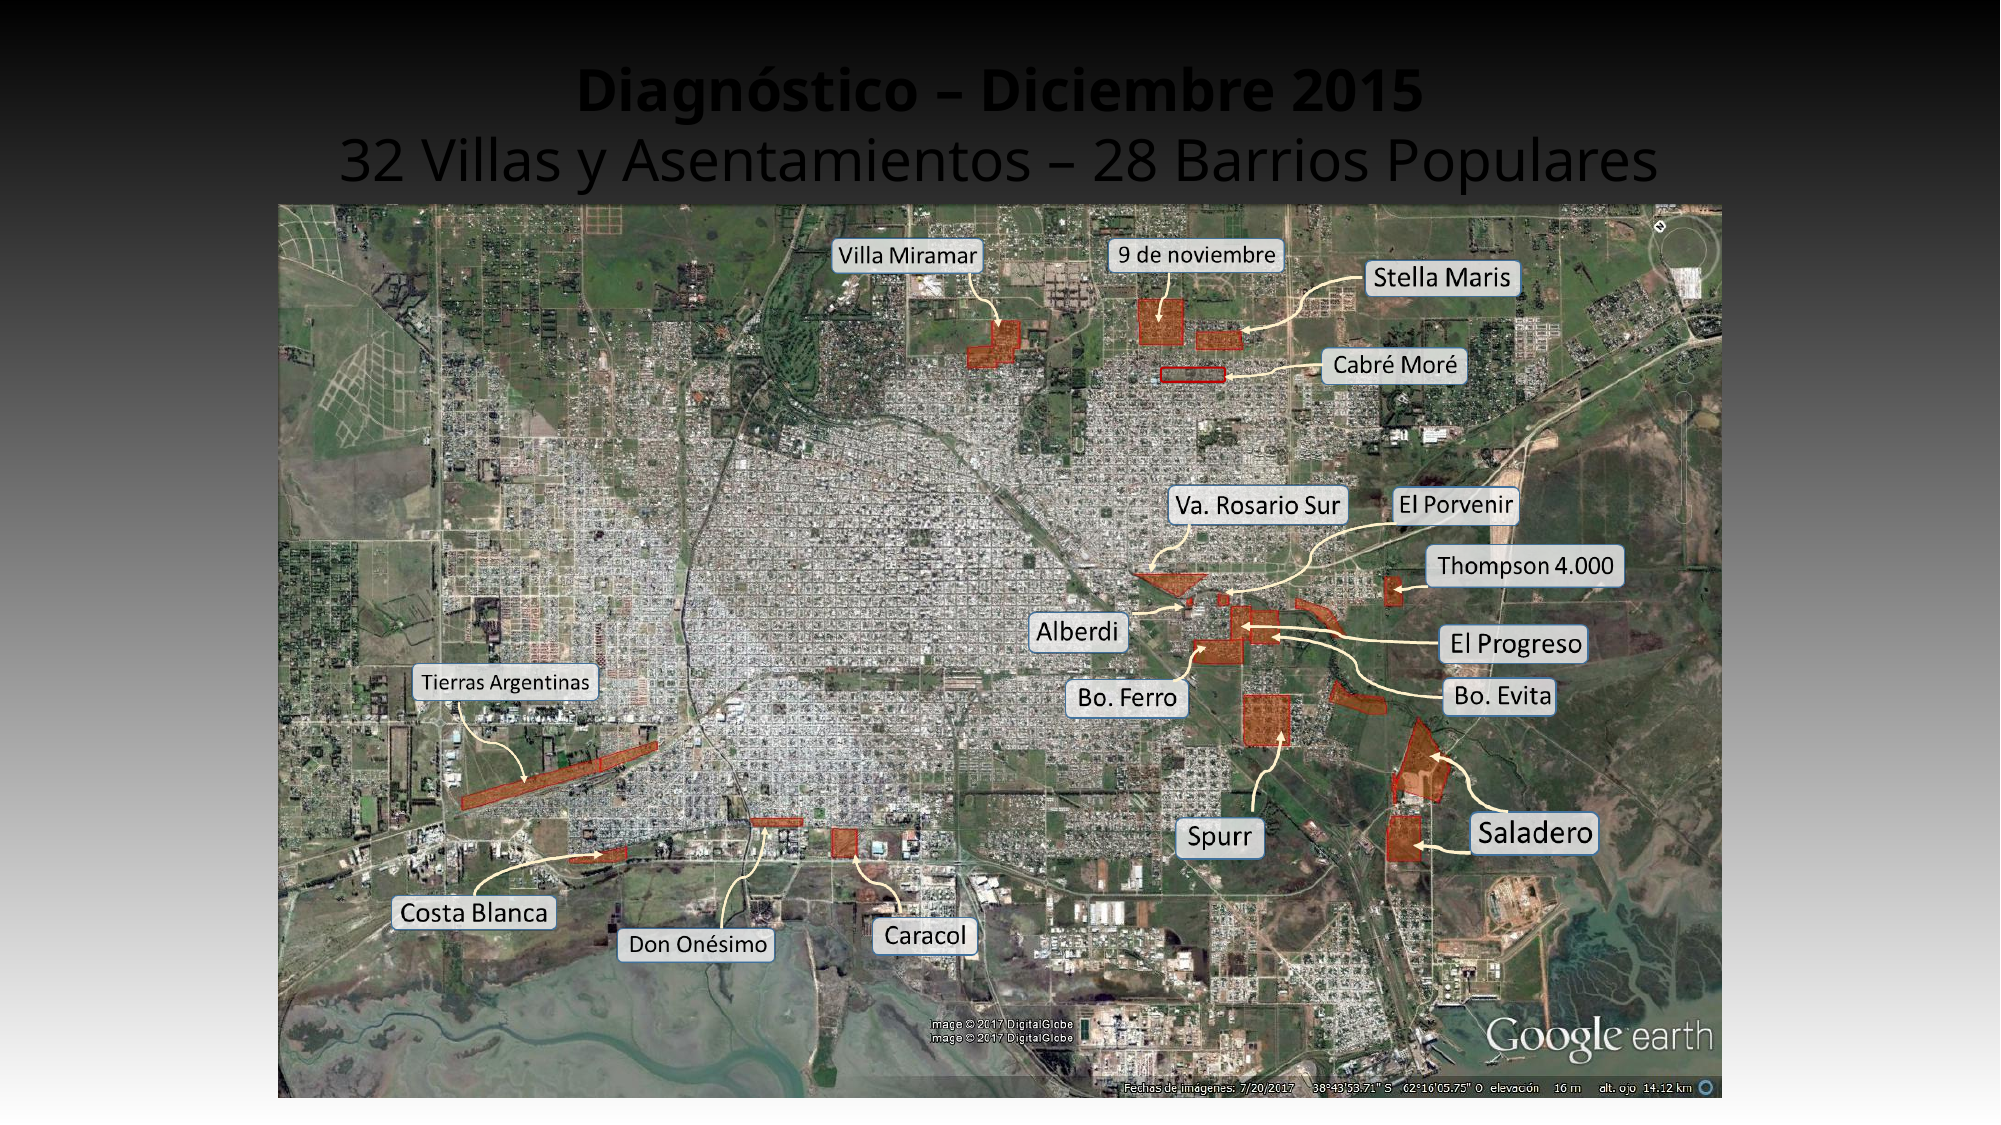

# Diagnóstico – Diciembre 2015 32 Villas y Asentamientos – 28 Barrios Populares